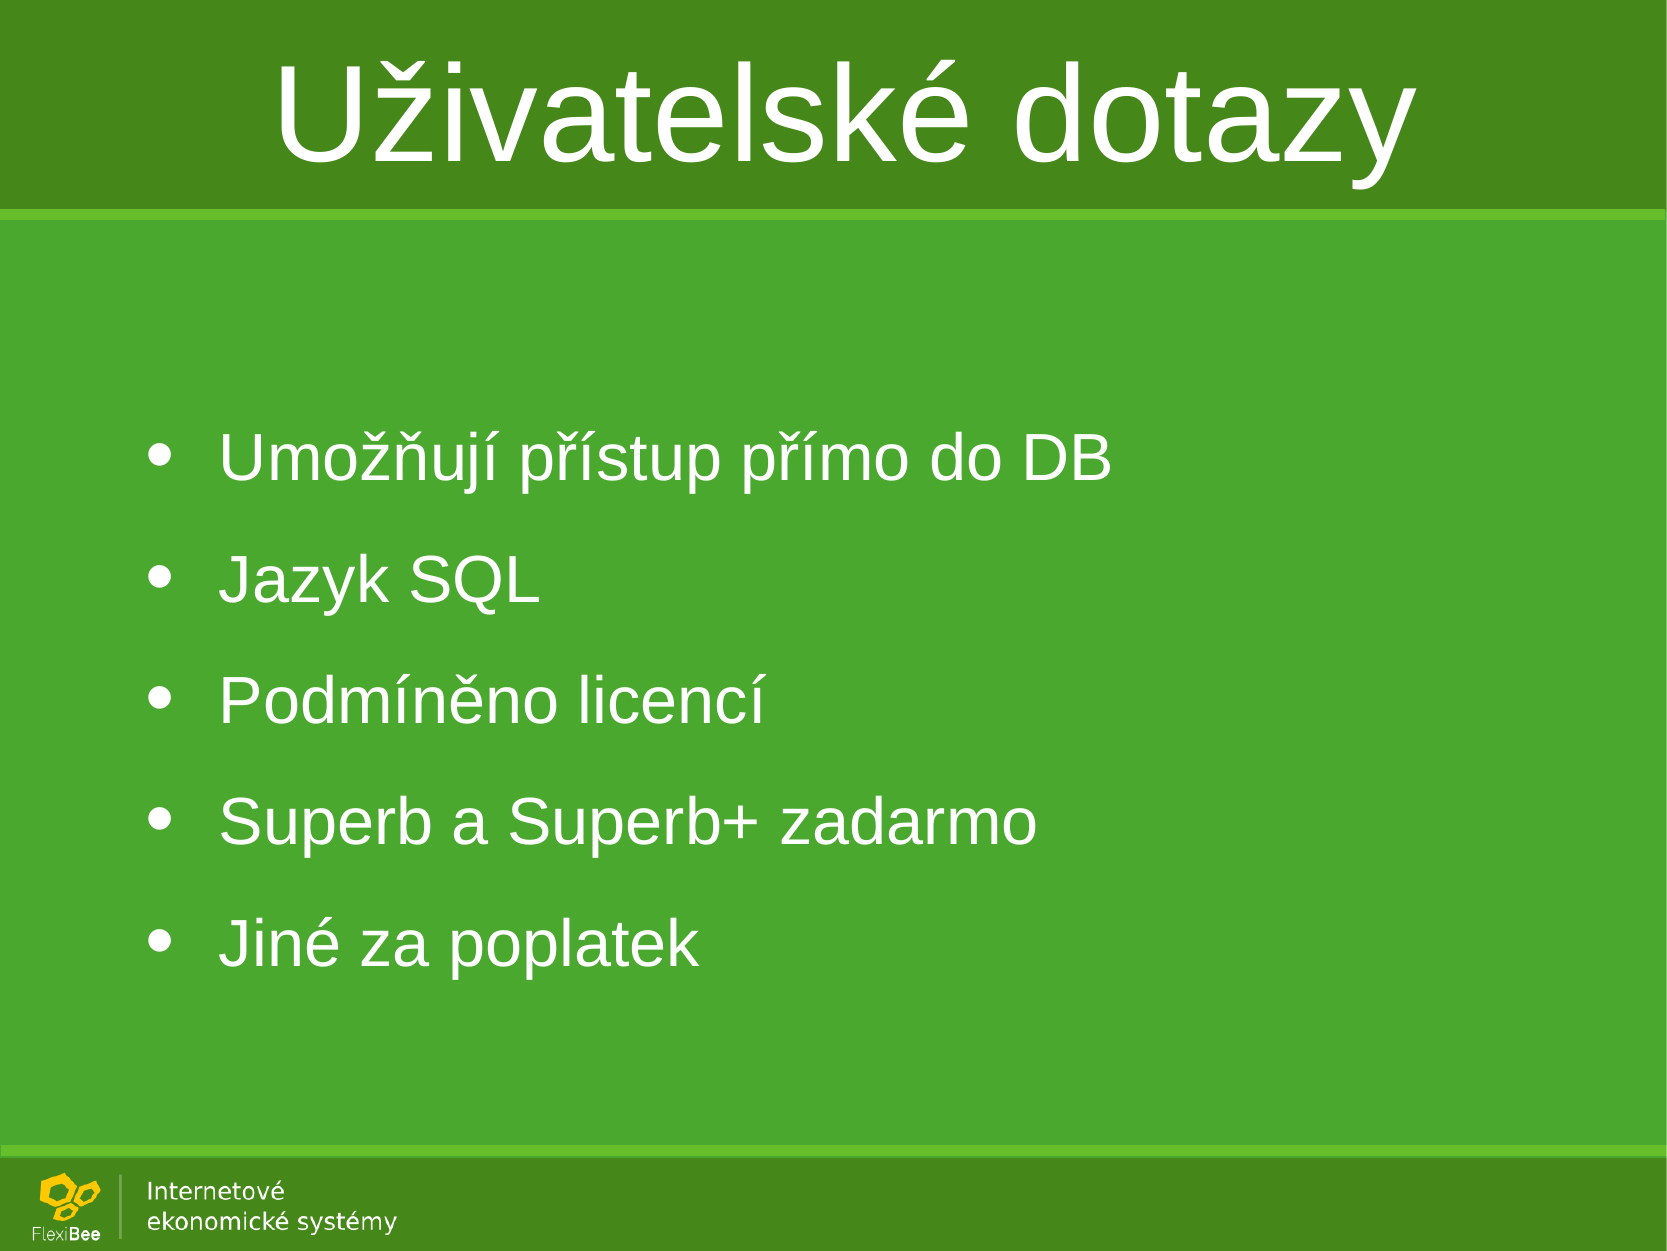

# Uživatelské dotazy
Umožňují přístup přímo do DB
Jazyk SQL
Podmíněno licencí
Superb a Superb+ zadarmo
Jiné za poplatek